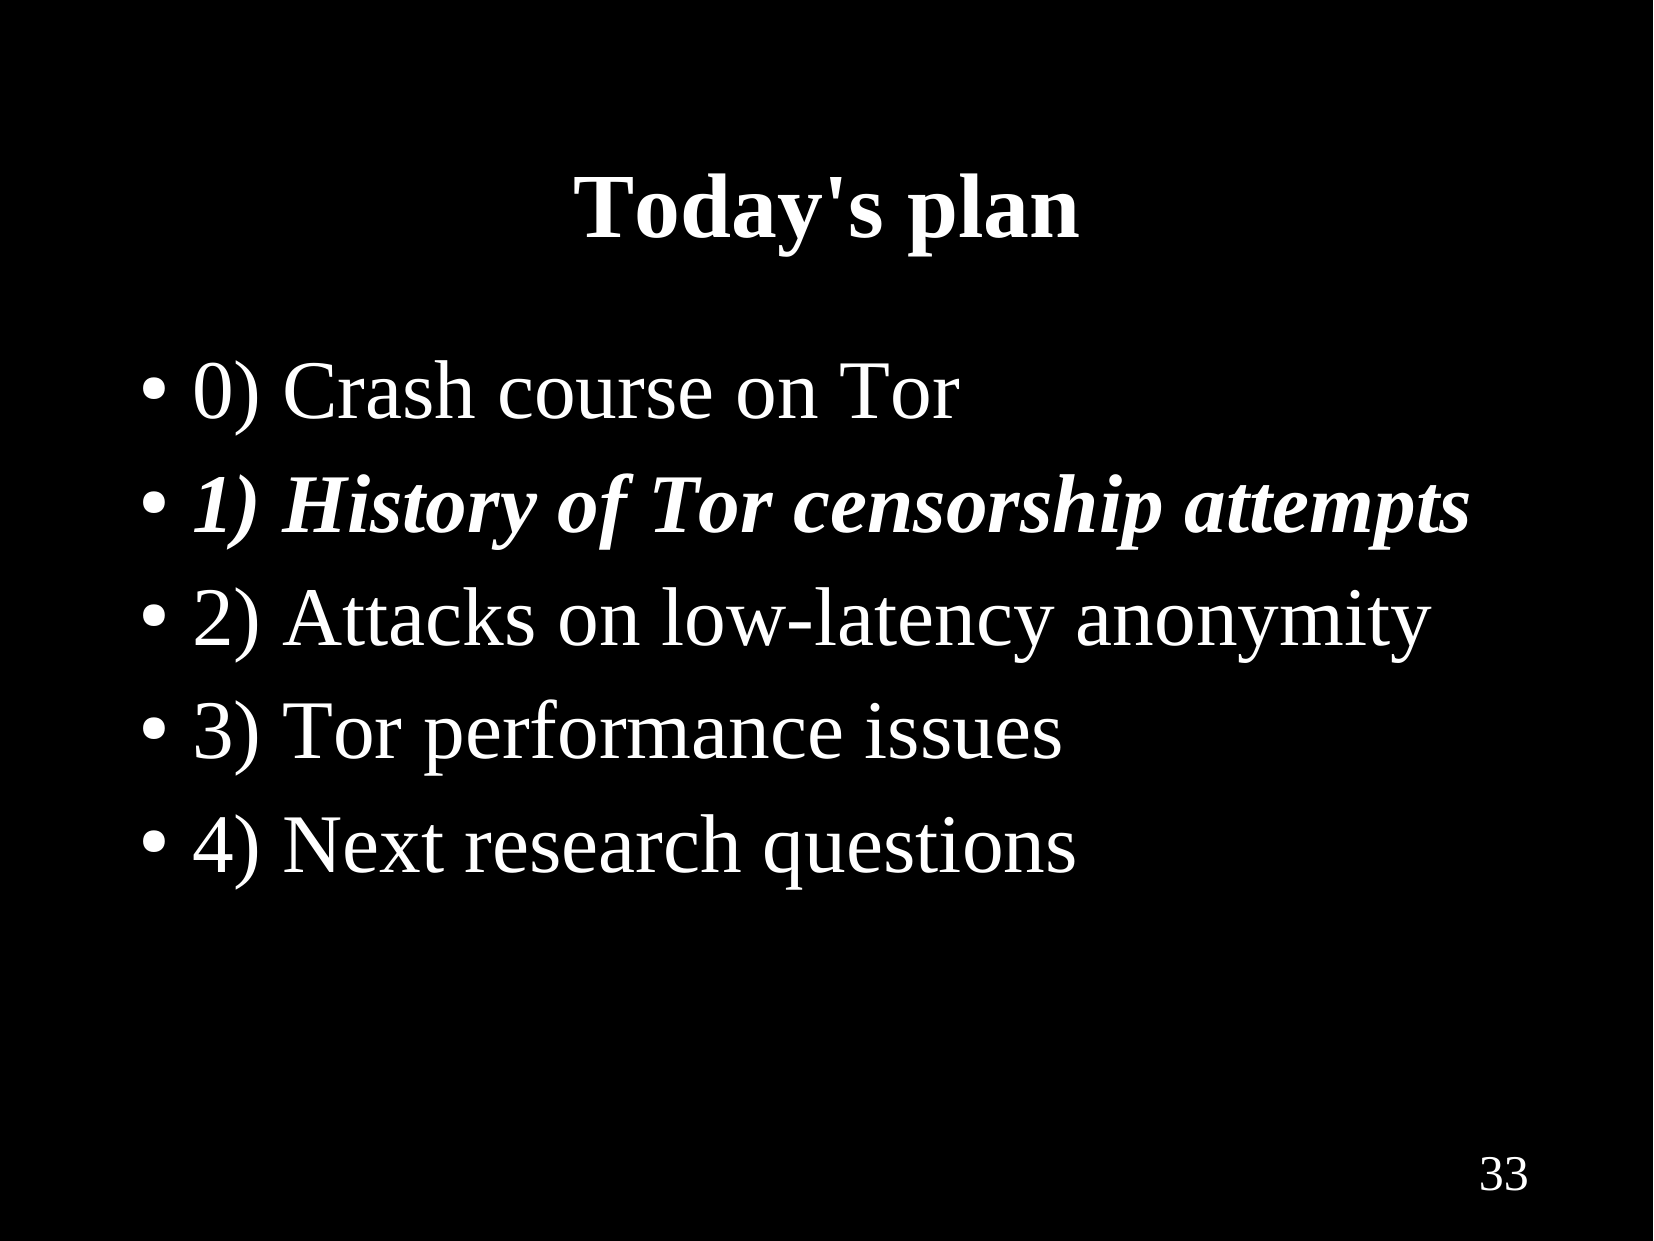

# Today's plan
0) Crash course on Tor
1) History of Tor censorship attempts
2) Attacks on low-latency anonymity
3) Tor performance issues
4) Next research questions